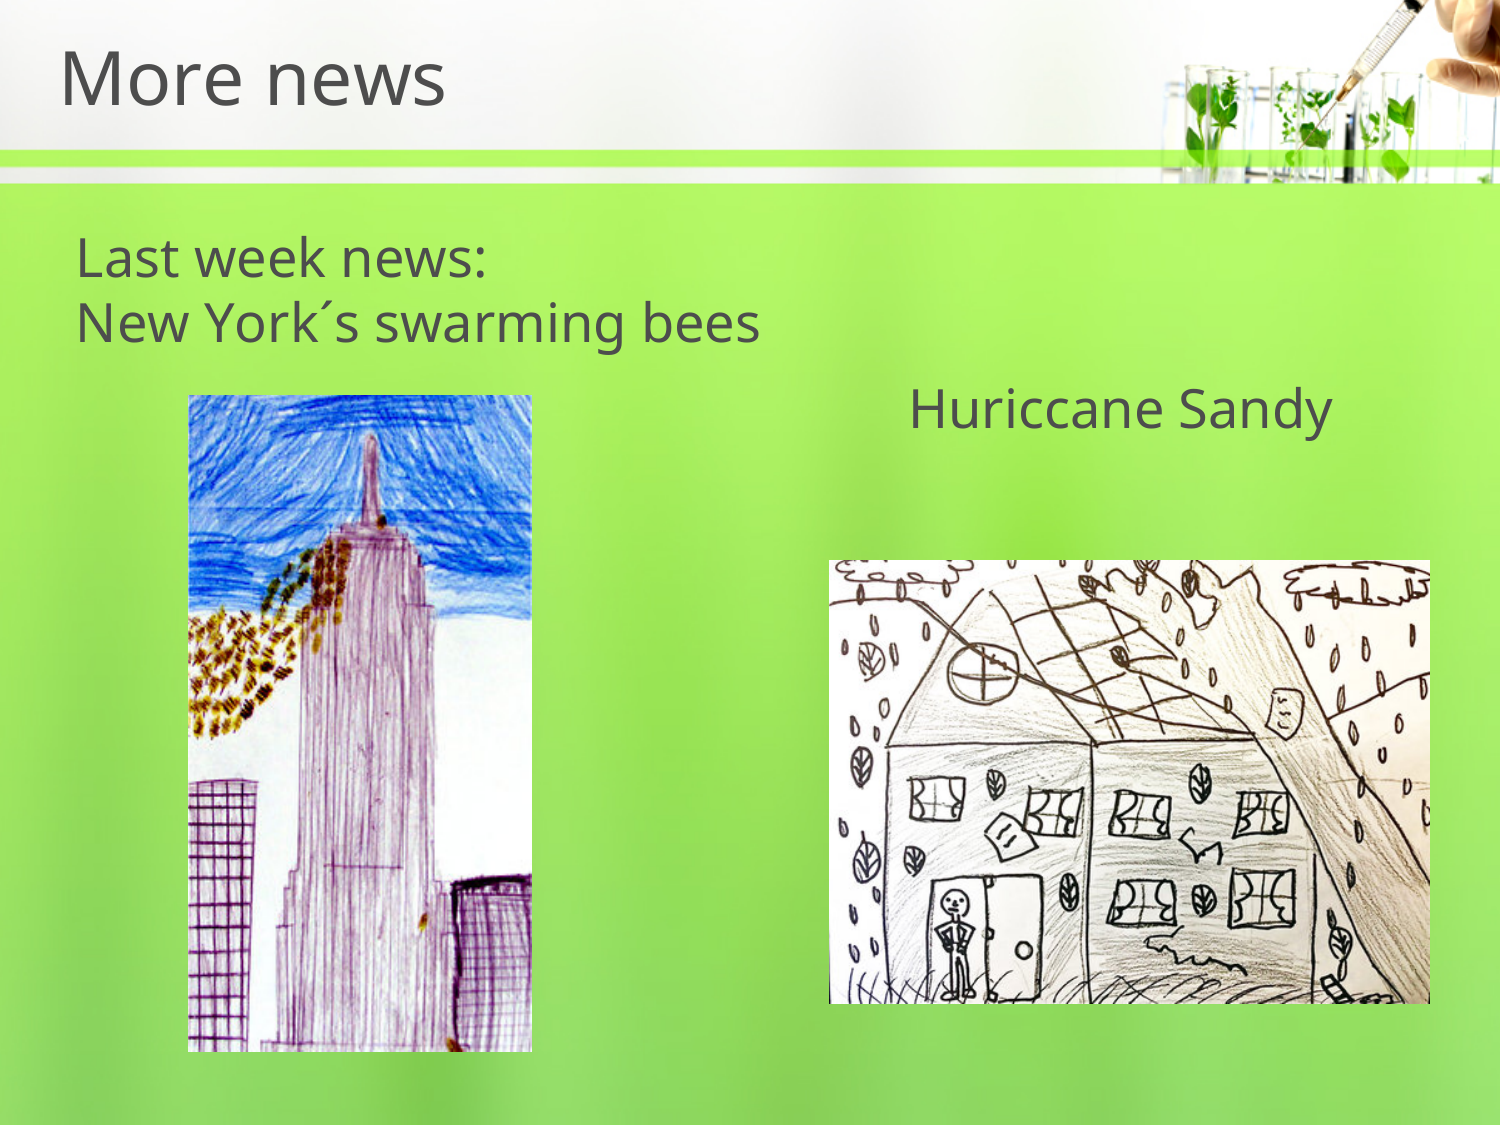

# More news
Last week news:
New York´s swarming bees
Huriccane Sandy